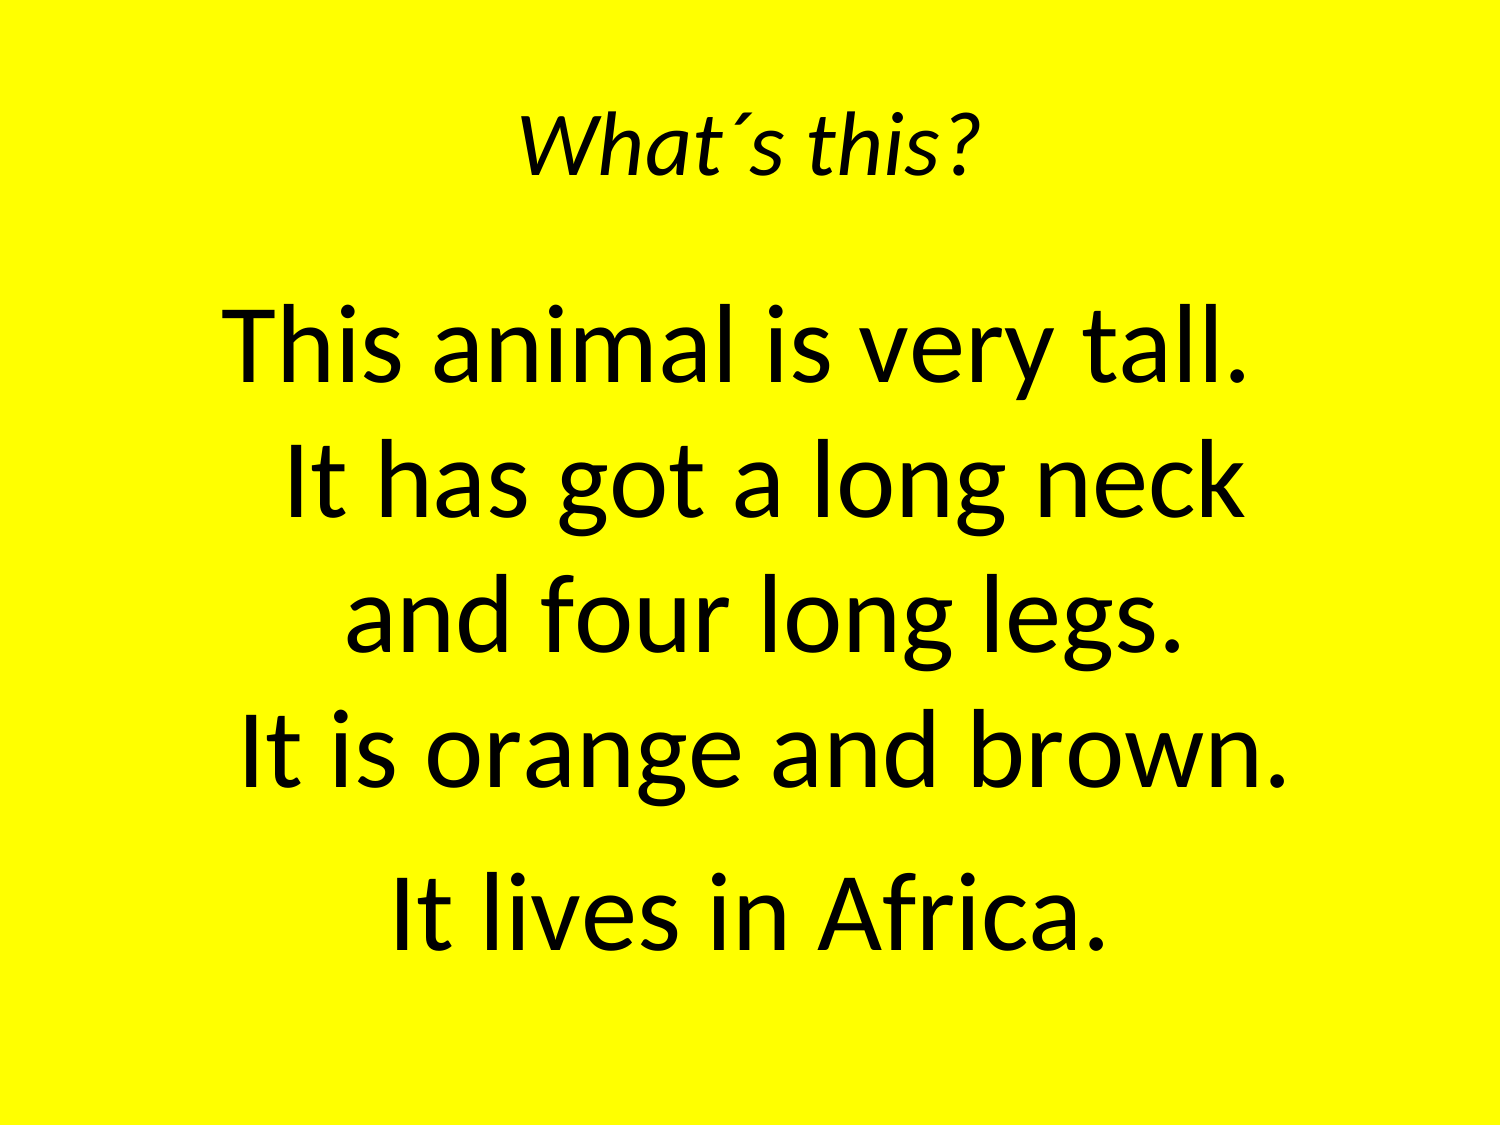

# What´s this?
This animal is very tall.
It has got a long neck
and four long legs.
It is orange and brown.
It lives in Africa.